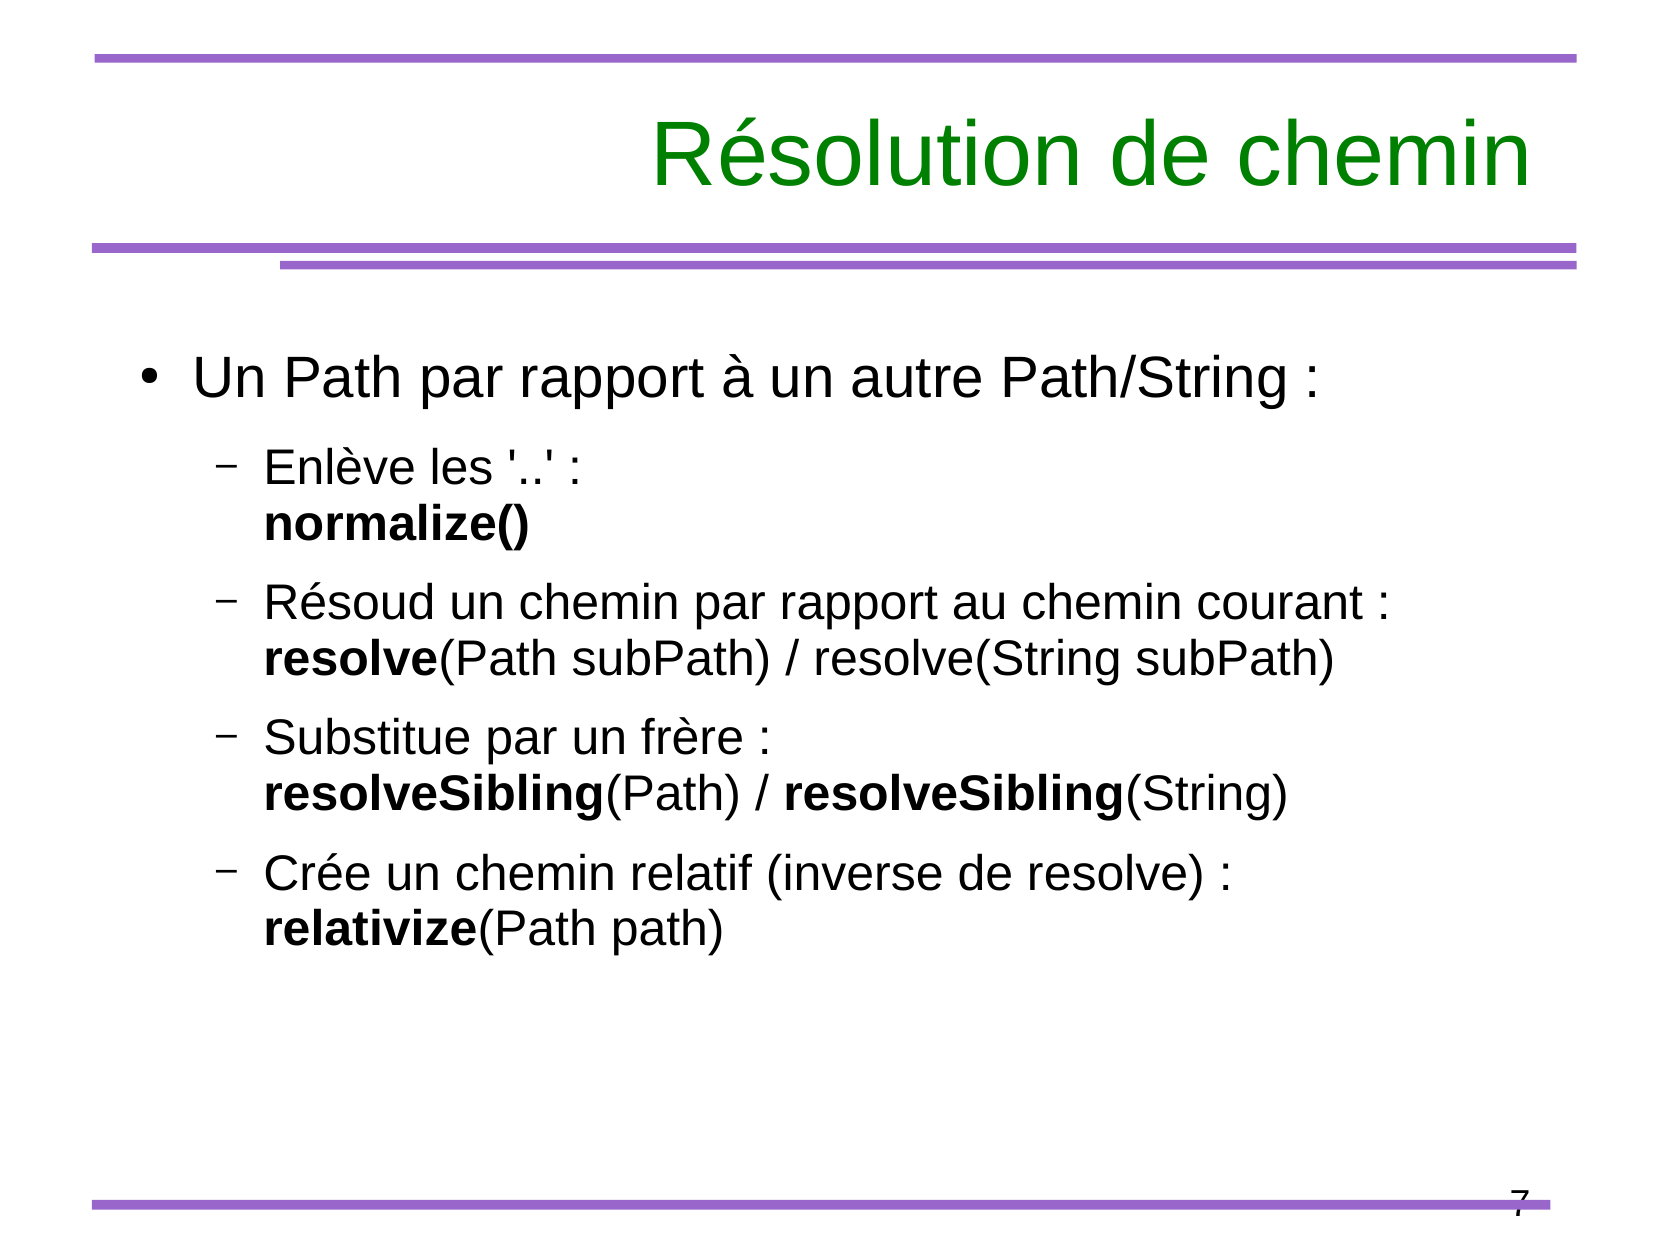

# Résolution de chemin
Un Path par rapport à un autre Path/String :
Enlève les '..' :
normalize()
Résoud un chemin par rapport au chemin courant :
resolve(Path subPath) / resolve(String subPath)
Substitue par un frère :
resolveSibling(Path) / resolveSibling(String)
Crée un chemin relatif (inverse de resolve) :
relativize(Path path)